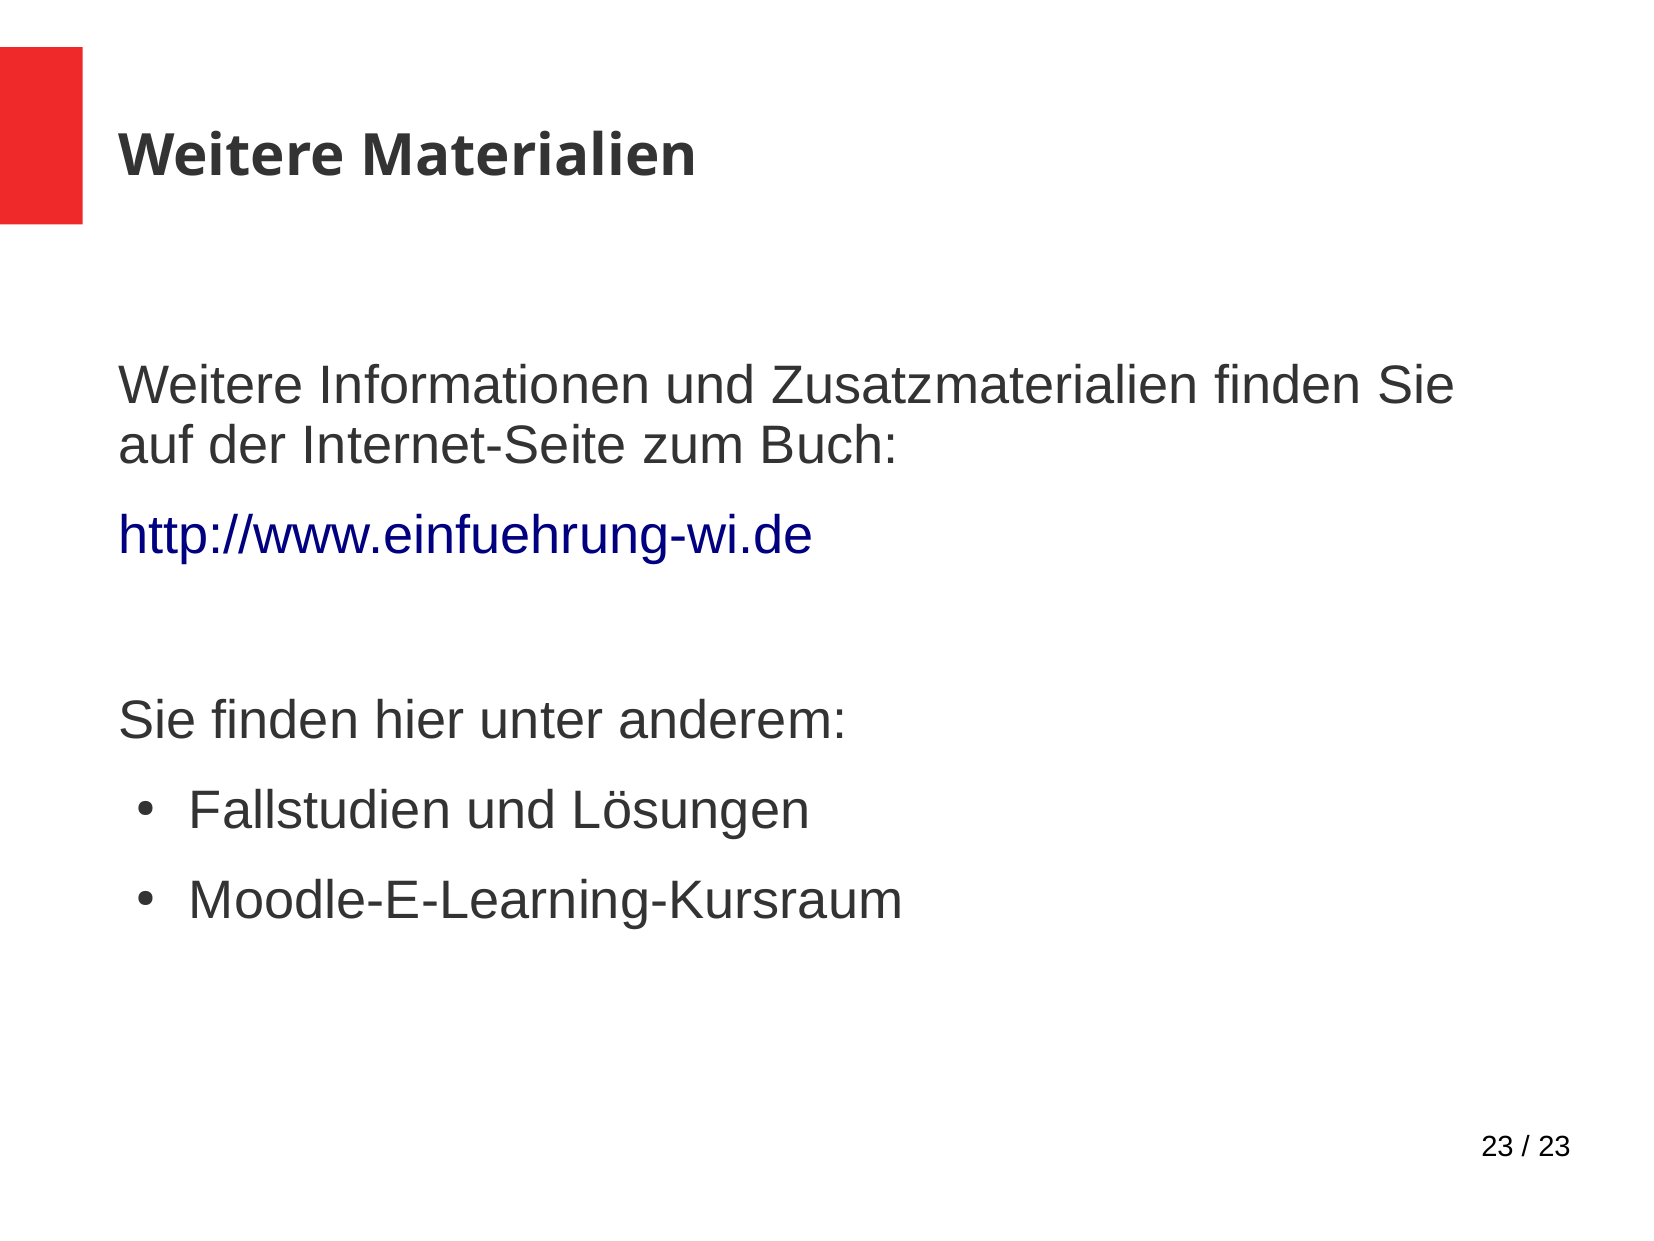

# Weitere Materialien
Weitere Informationen und Zusatzmaterialien finden Sie auf der Internet-Seite zum Buch:
http://www.einfuehrung-wi.de
Sie finden hier unter anderem:
Fallstudien und Lösungen
Moodle-E-Learning-Kursraum
23